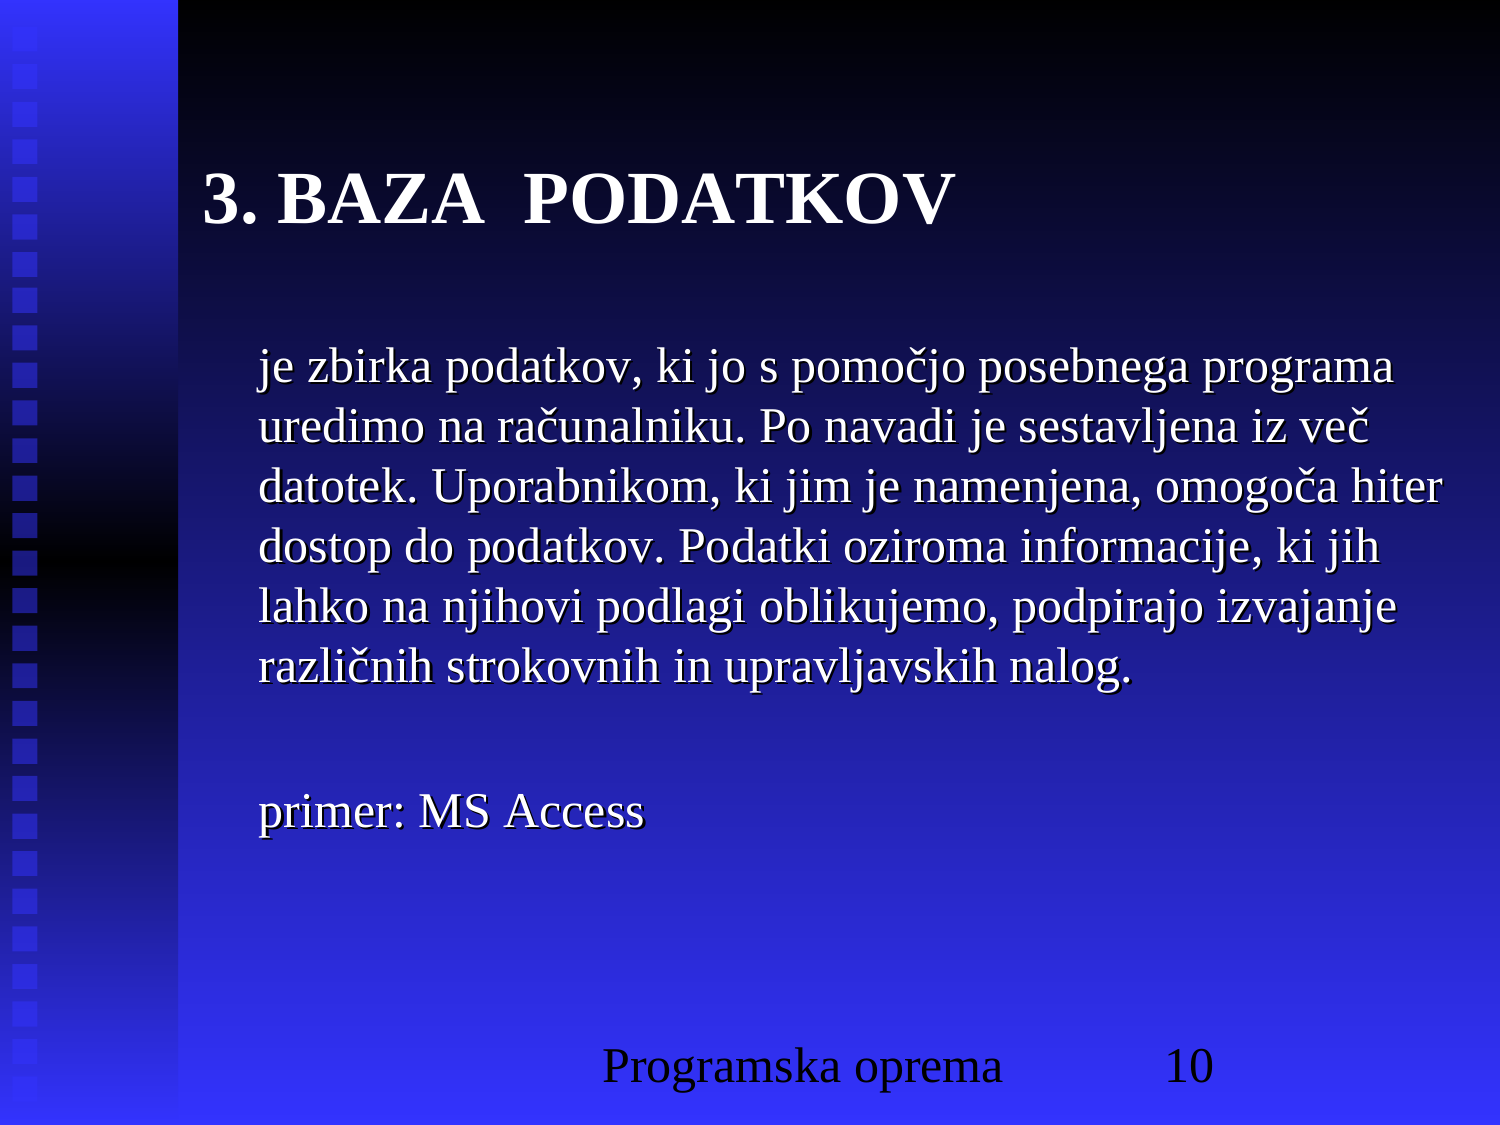

# 3. BAZA PODATKOV
je zbirka podatkov, ki jo s pomočjo posebnega programa uredimo na računalniku. Po navadi je sestavljena iz več datotek. Uporabnikom, ki jim je namenjena, omogoča hiter dostop do podatkov. Podatki oziroma informacije, ki jih lahko na njihovi podlagi oblikujemo, podpirajo izvajanje različnih strokovnih in upravljavskih nalog.
primer: MS Access
Programska oprema
10